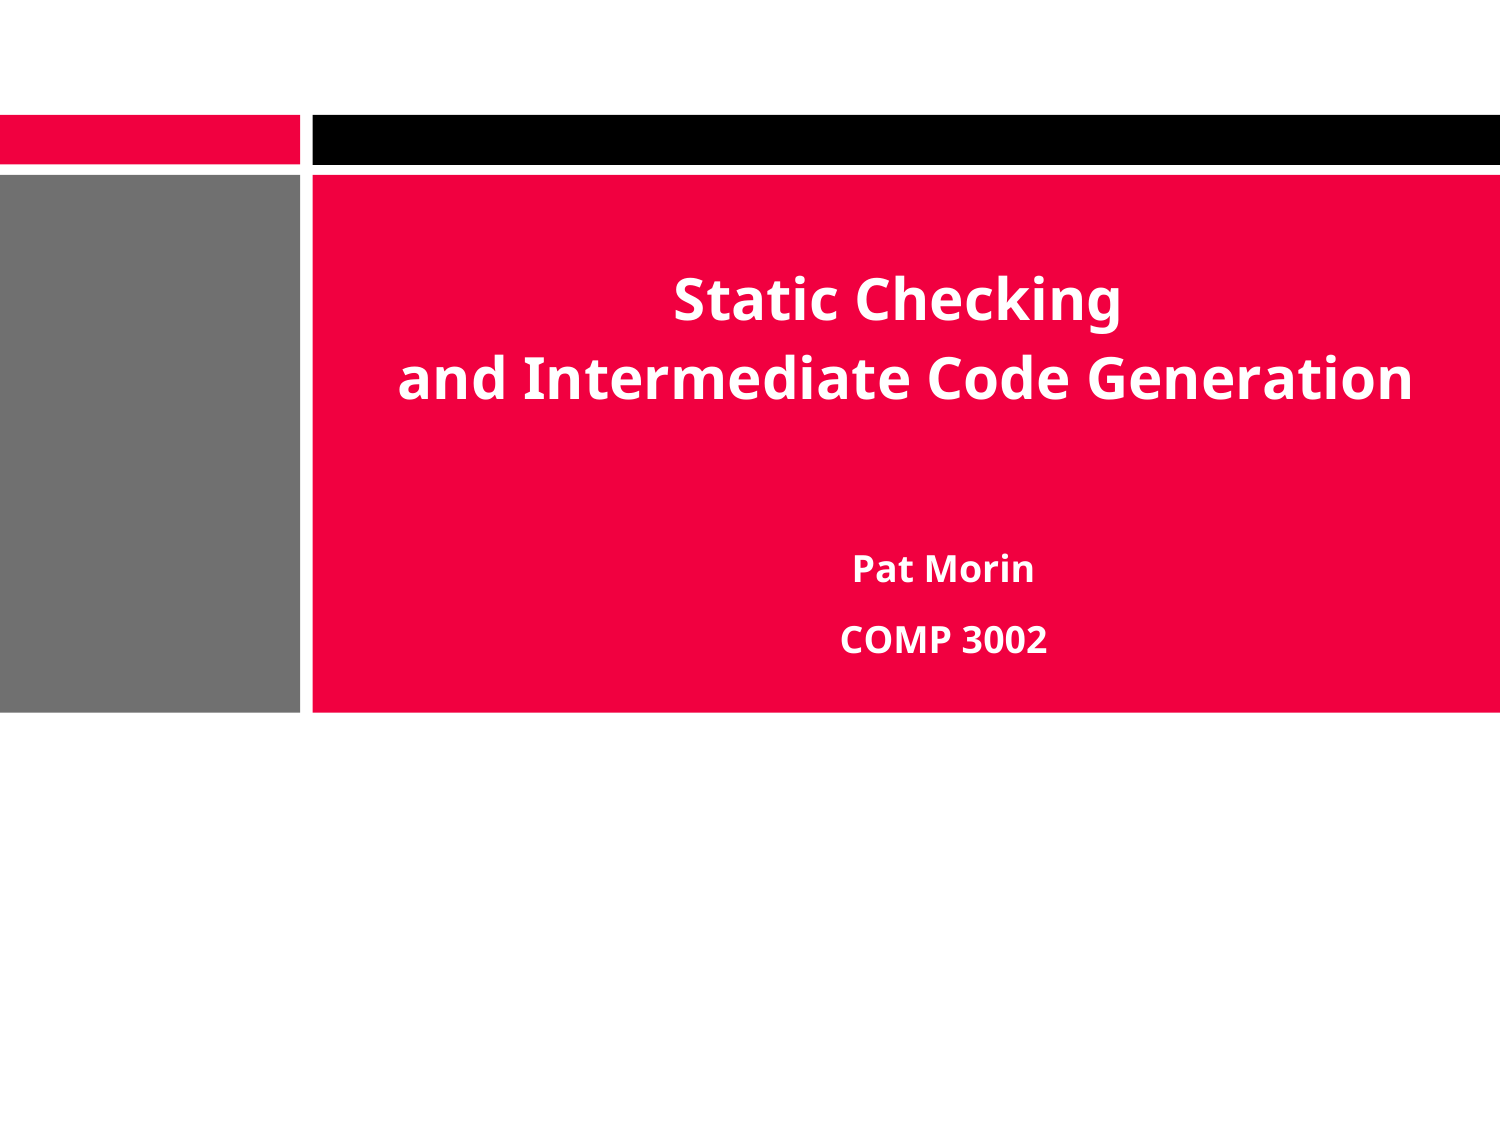

# Static Checking and Intermediate Code Generation
Pat Morin
COMP 3002